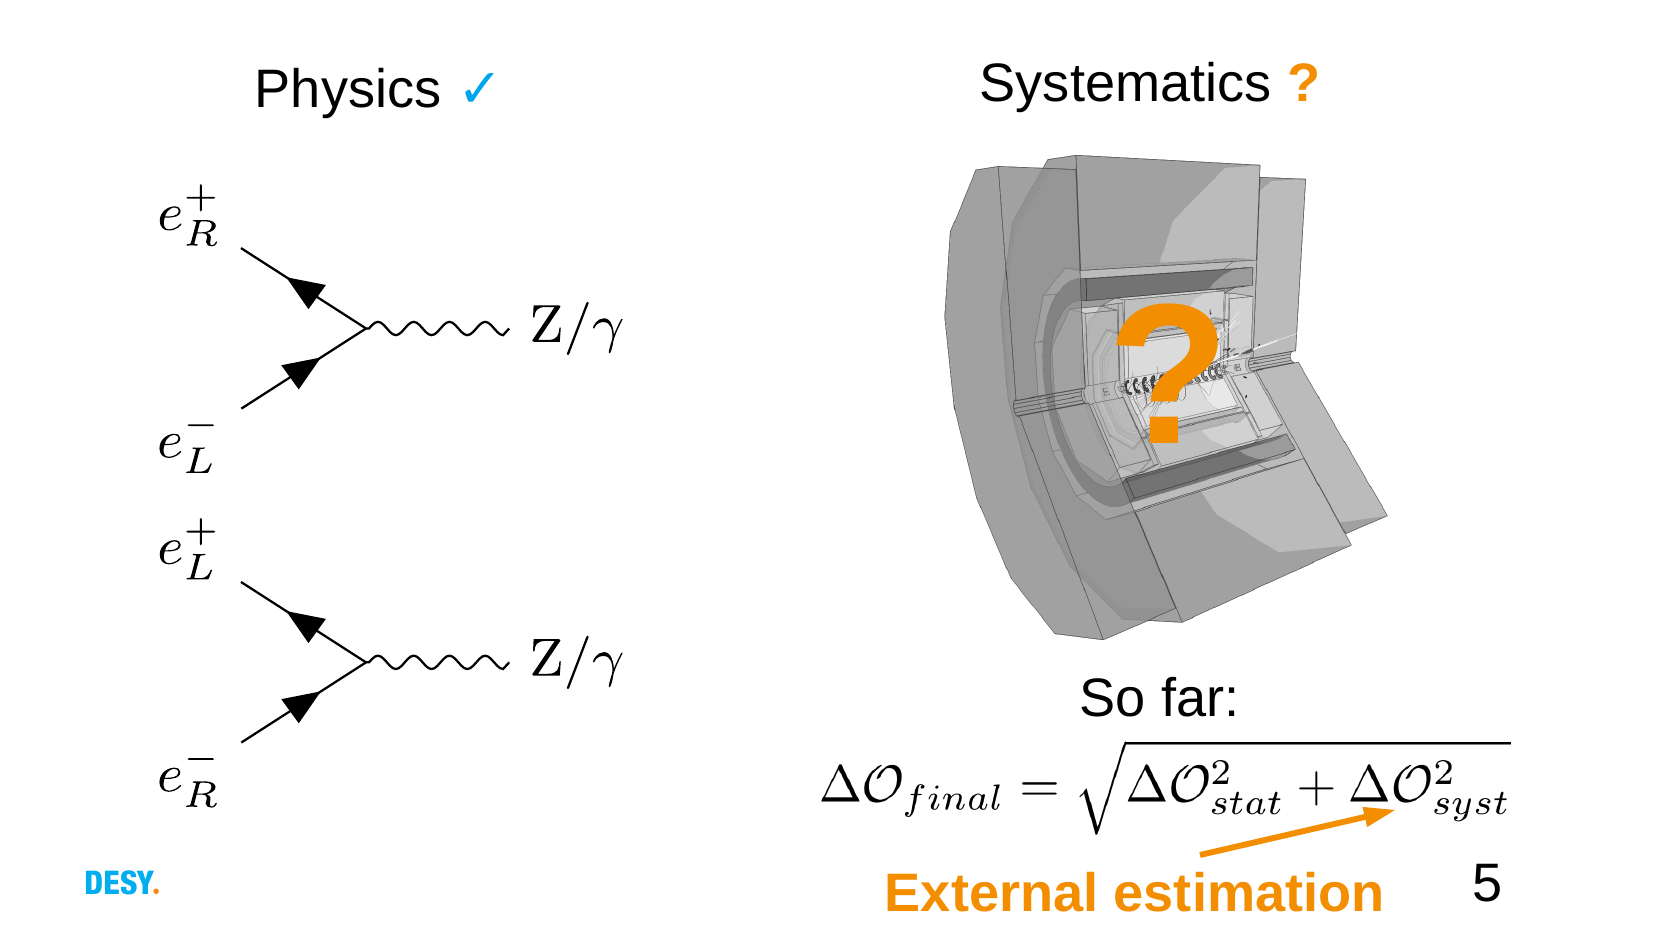

Systematics ?
Physics ✓
?
So far:
External estimation